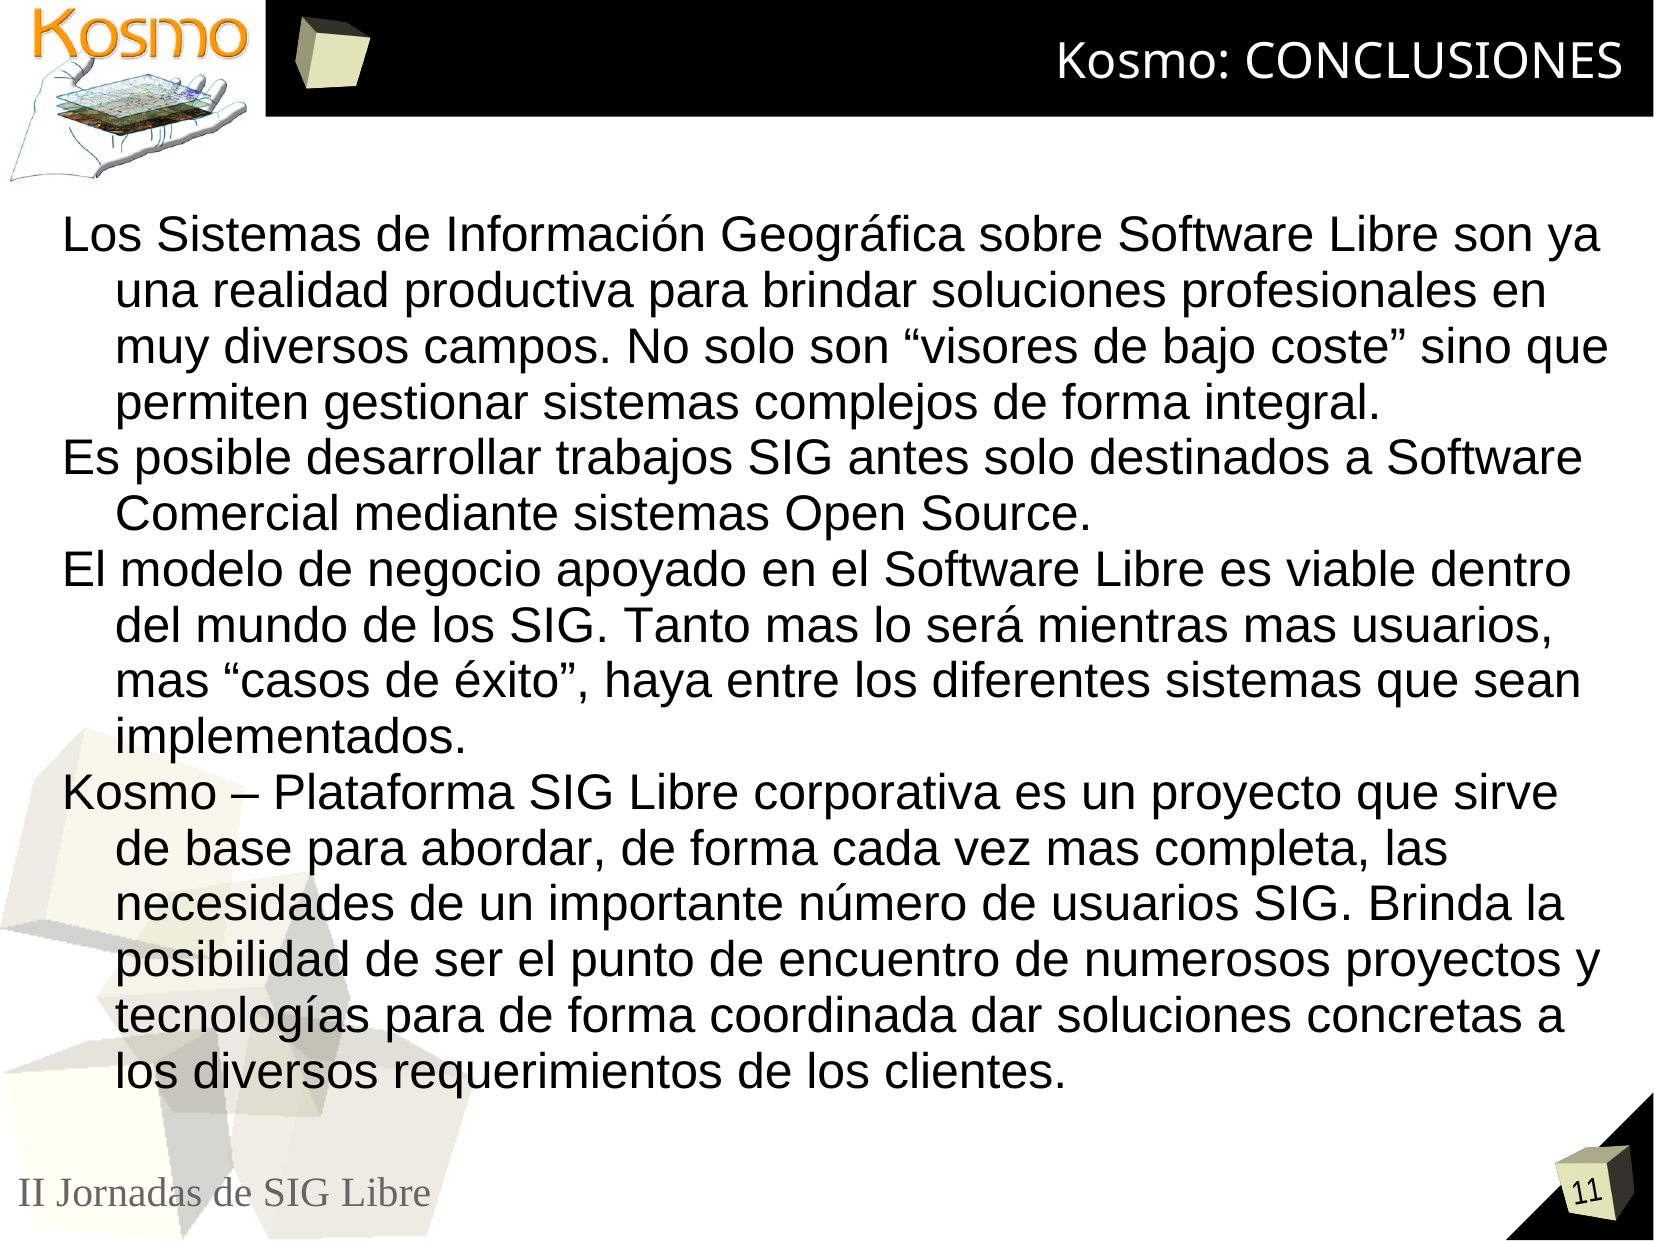

# Kosmo: CONCLUSIONES
Los Sistemas de Información Geográfica sobre Software Libre son ya una realidad productiva para brindar soluciones profesionales en muy diversos campos. No solo son “visores de bajo coste” sino que permiten gestionar sistemas complejos de forma integral.
Es posible desarrollar trabajos SIG antes solo destinados a Software Comercial mediante sistemas Open Source.
El modelo de negocio apoyado en el Software Libre es viable dentro del mundo de los SIG. Tanto mas lo será mientras mas usuarios, mas “casos de éxito”, haya entre los diferentes sistemas que sean implementados.
Kosmo – Plataforma SIG Libre corporativa es un proyecto que sirve de base para abordar, de forma cada vez mas completa, las necesidades de un importante número de usuarios SIG. Brinda la posibilidad de ser el punto de encuentro de numerosos proyectos y tecnologías para de forma coordinada dar soluciones concretas a los diversos requerimientos de los clientes.